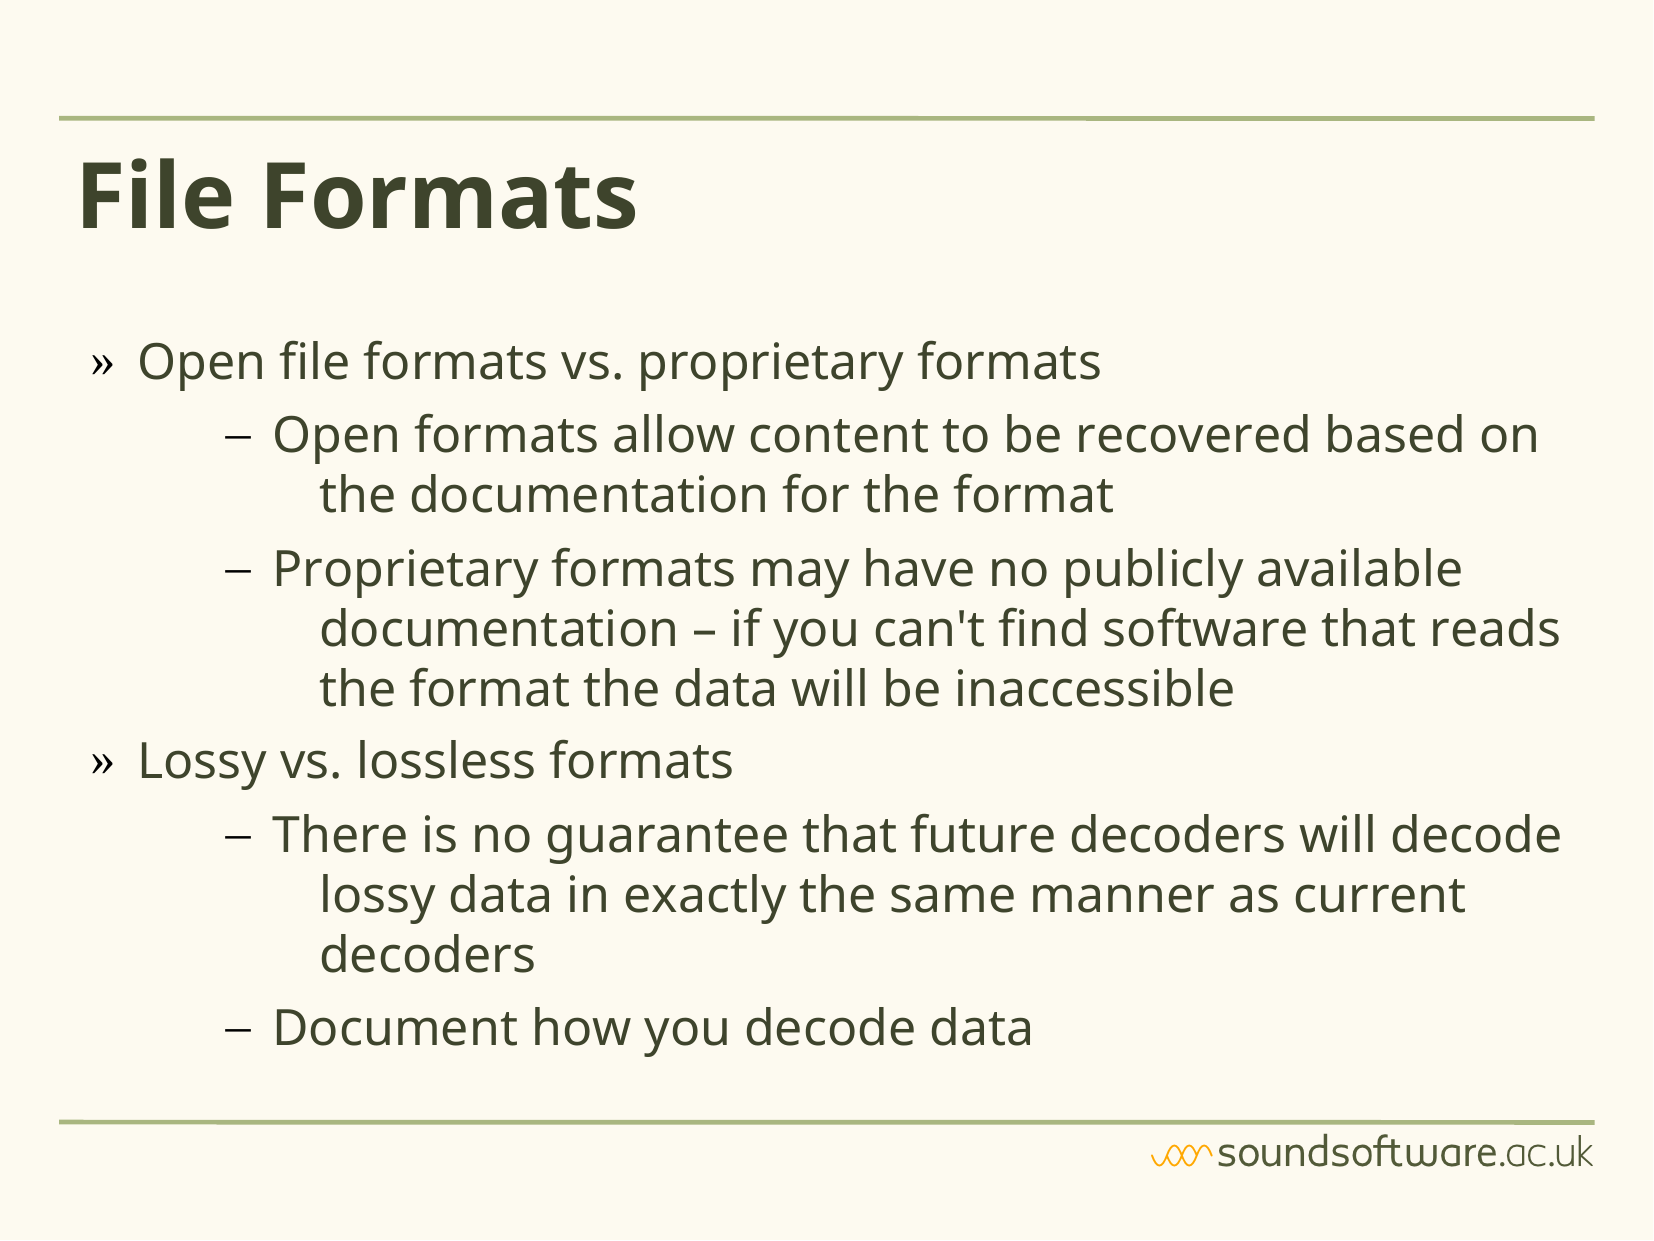

# File Formats
Open file formats vs. proprietary formats
Open formats allow content to be recovered based on the documentation for the format
Proprietary formats may have no publicly available documentation – if you can't find software that reads the format the data will be inaccessible
Lossy vs. lossless formats
There is no guarantee that future decoders will decode lossy data in exactly the same manner as current decoders
Document how you decode data